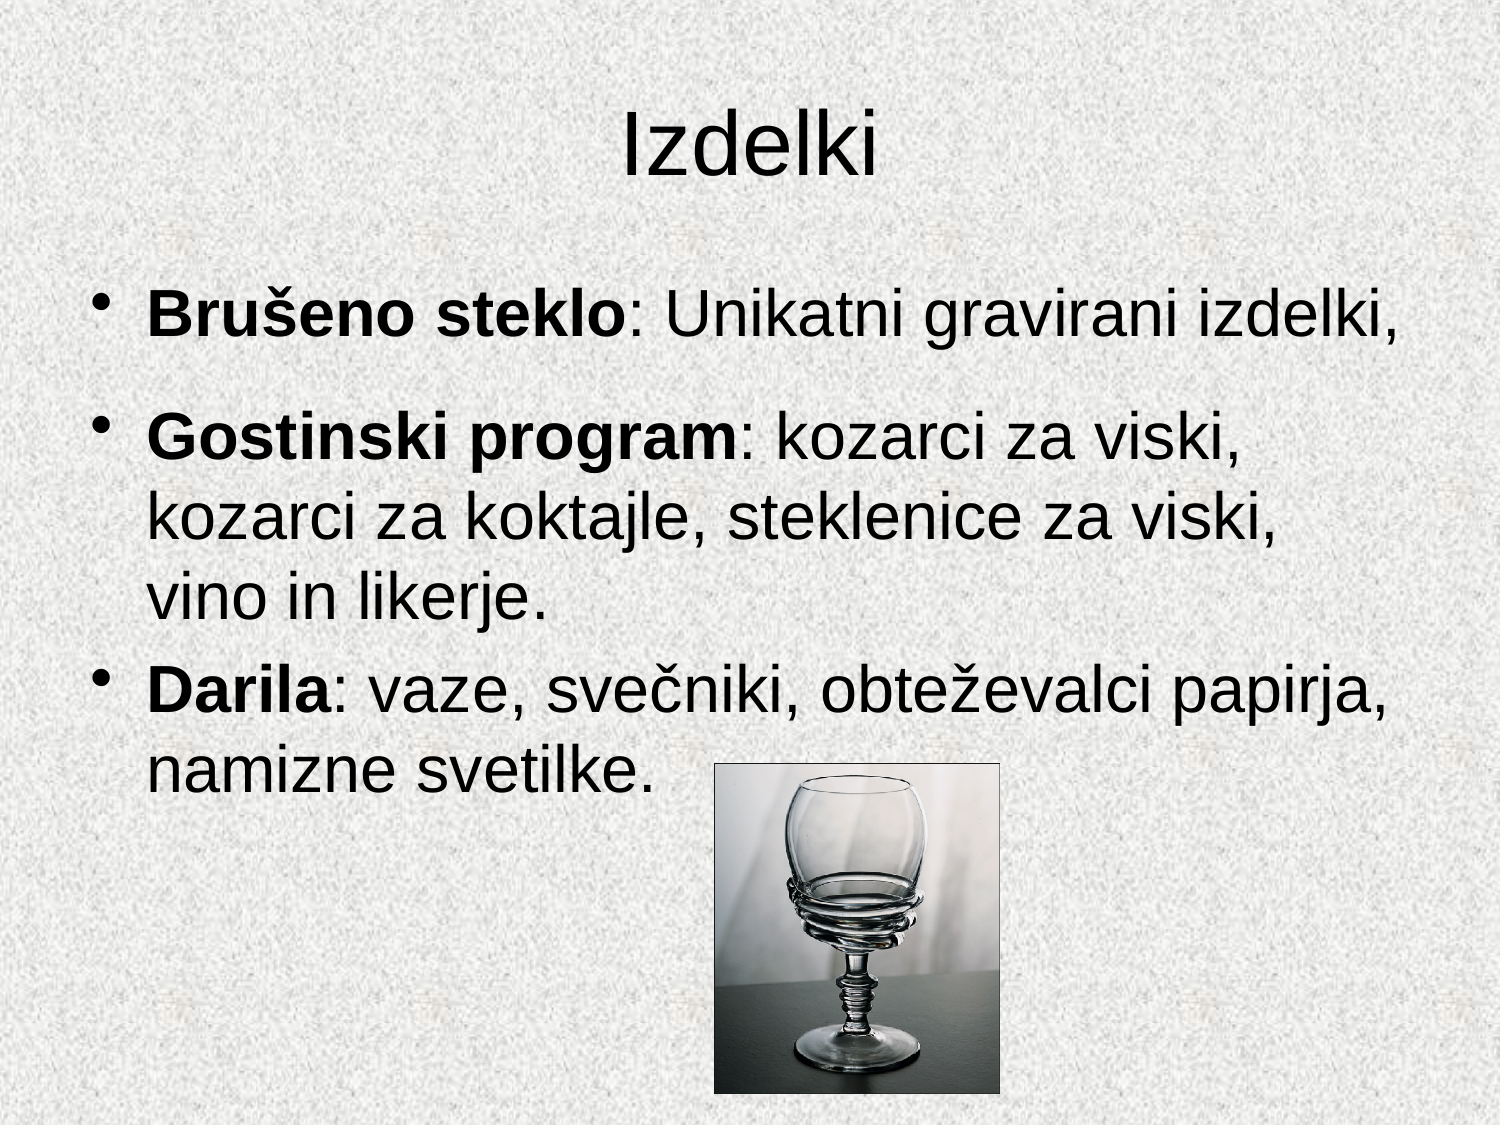

# Izdelki
Brušeno steklo: Unikatni gravirani izdelki,
Gostinski program: kozarci za viski, kozarci za koktajle, steklenice za viski, vino in likerje.
Darila: vaze, svečniki, obteževalci papirja, namizne svetilke.